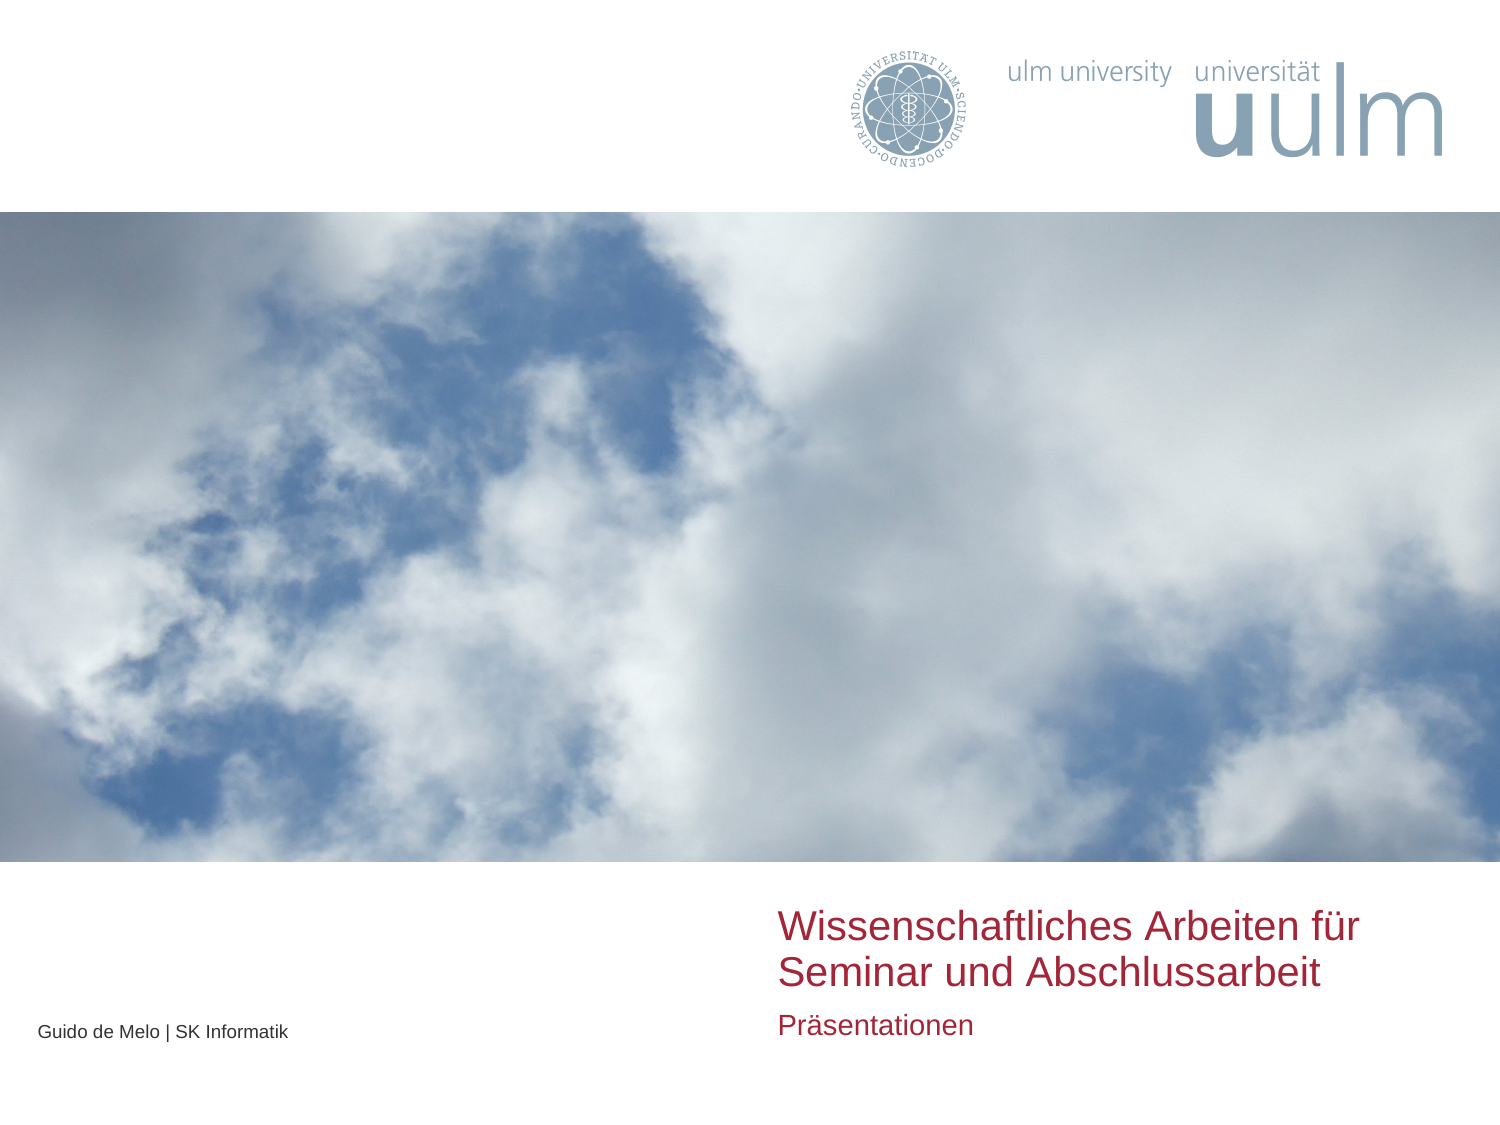

Wissenschaftliches Arbeiten für Seminar und Abschlussarbeit
Präsentationen
Guido de Melo | SK Informatik